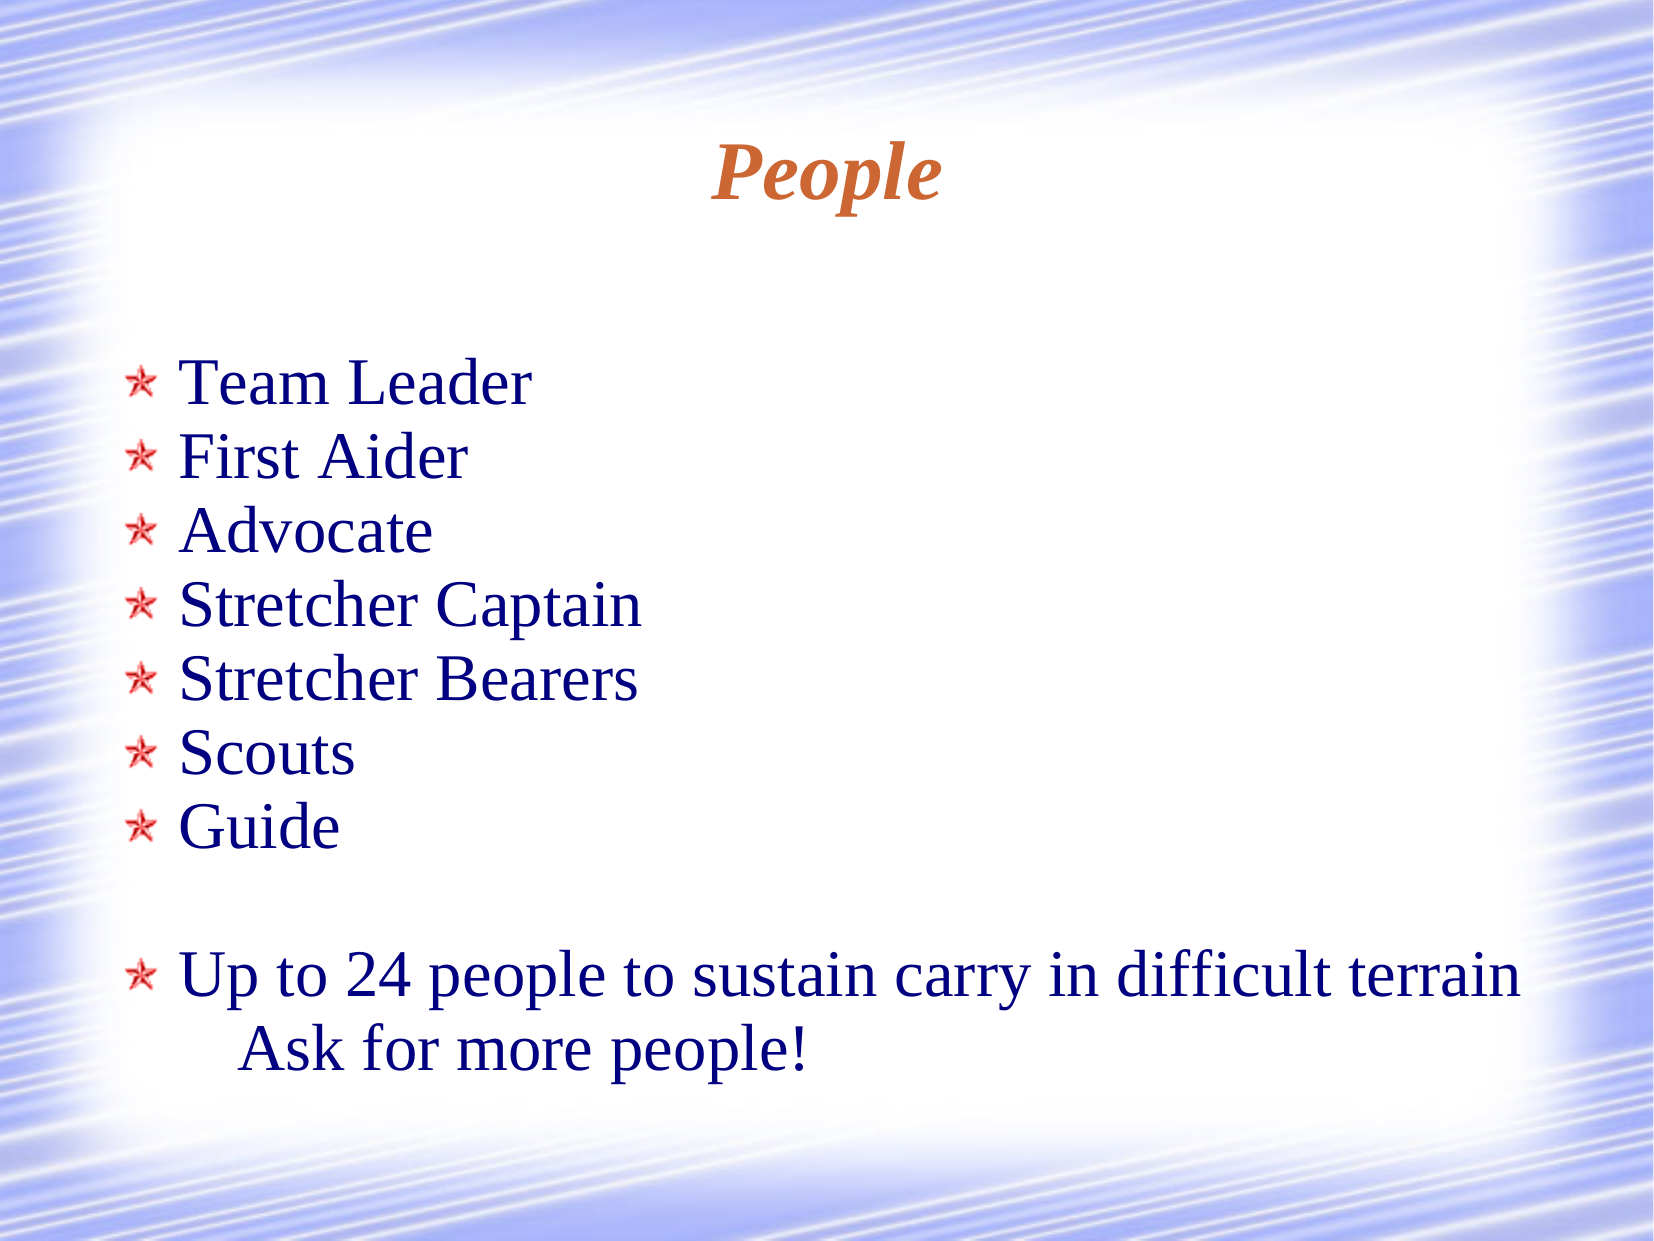

# People
 Team Leader
 First Aider
 Advocate
 Stretcher Captain
 Stretcher Bearers
 Scouts
 Guide
 Up to 24 people to sustain carry in difficult terrain
 Ask for more people!